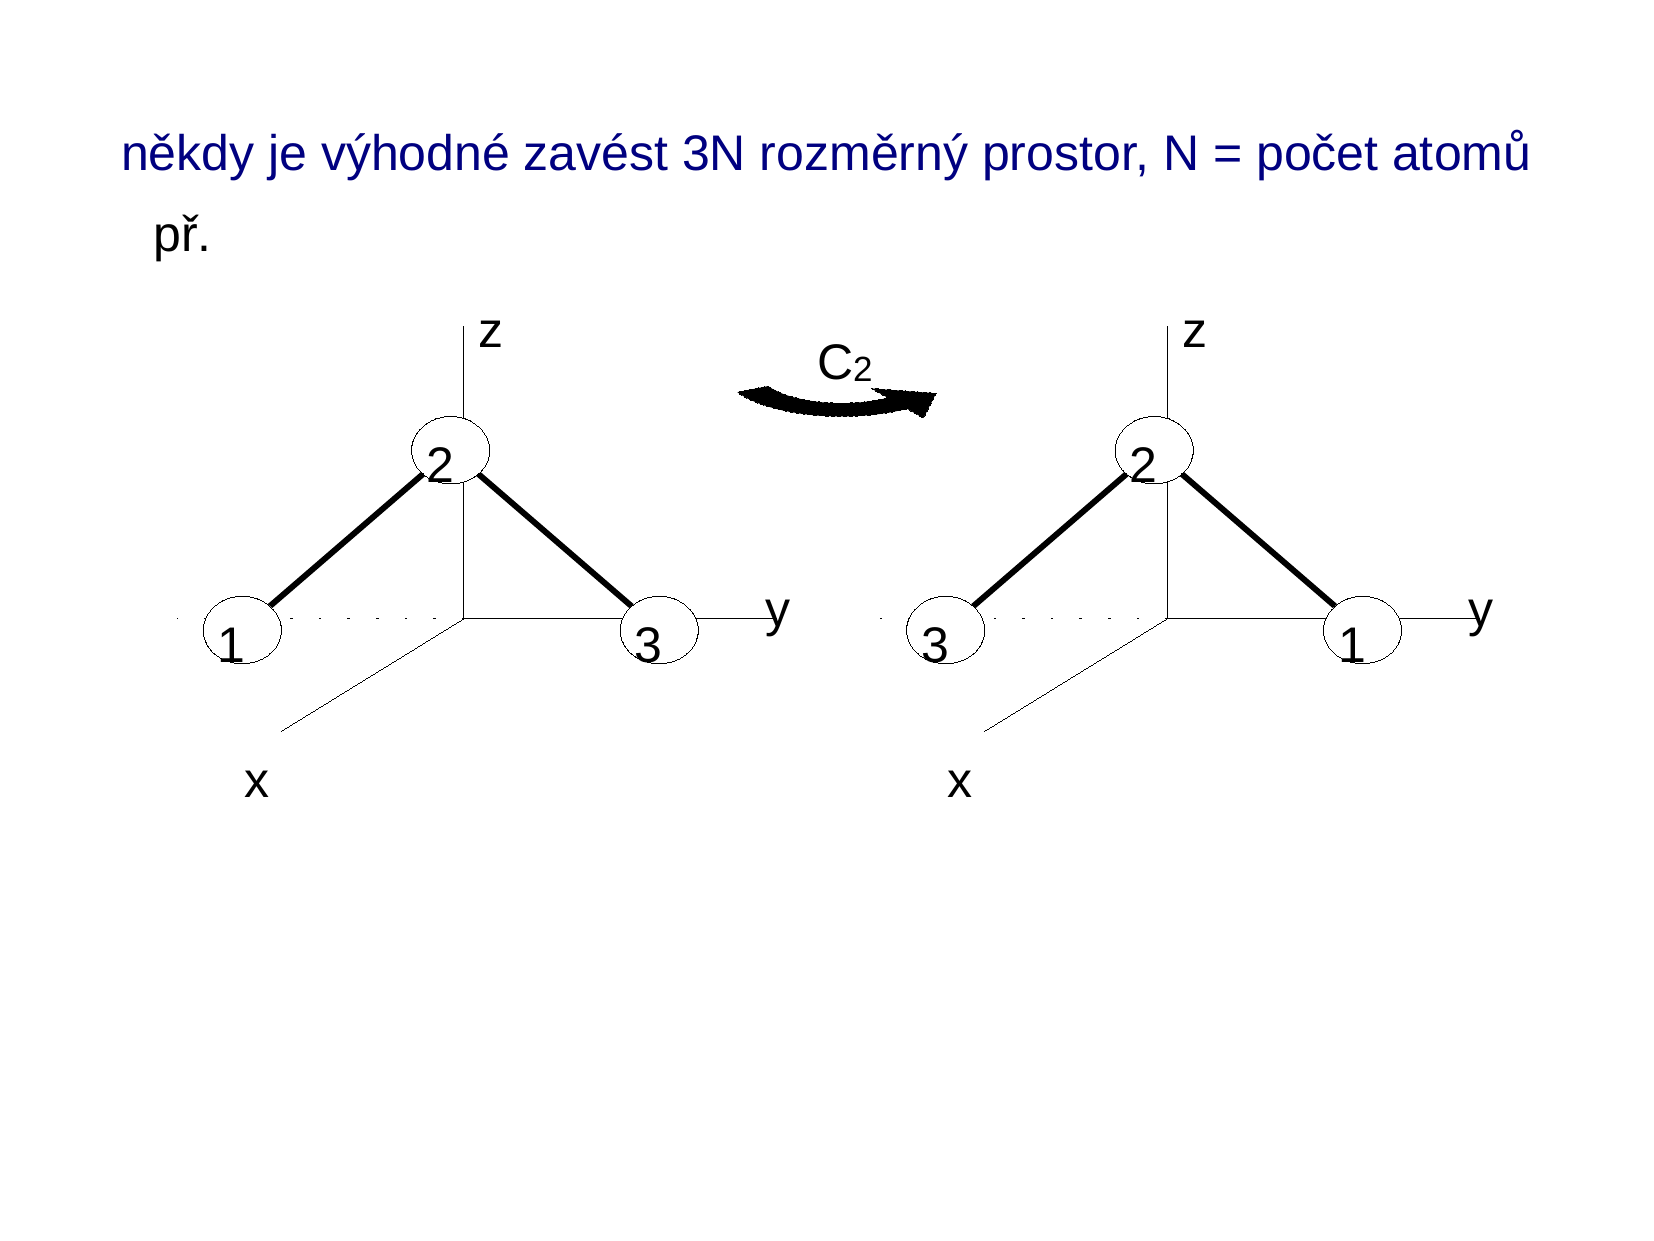

# někdy je výhodné zavést 3N rozměrný prostor, N = počet atomů
př.
z
z
C2
2
2
y
y
1
3
3
1
x
x